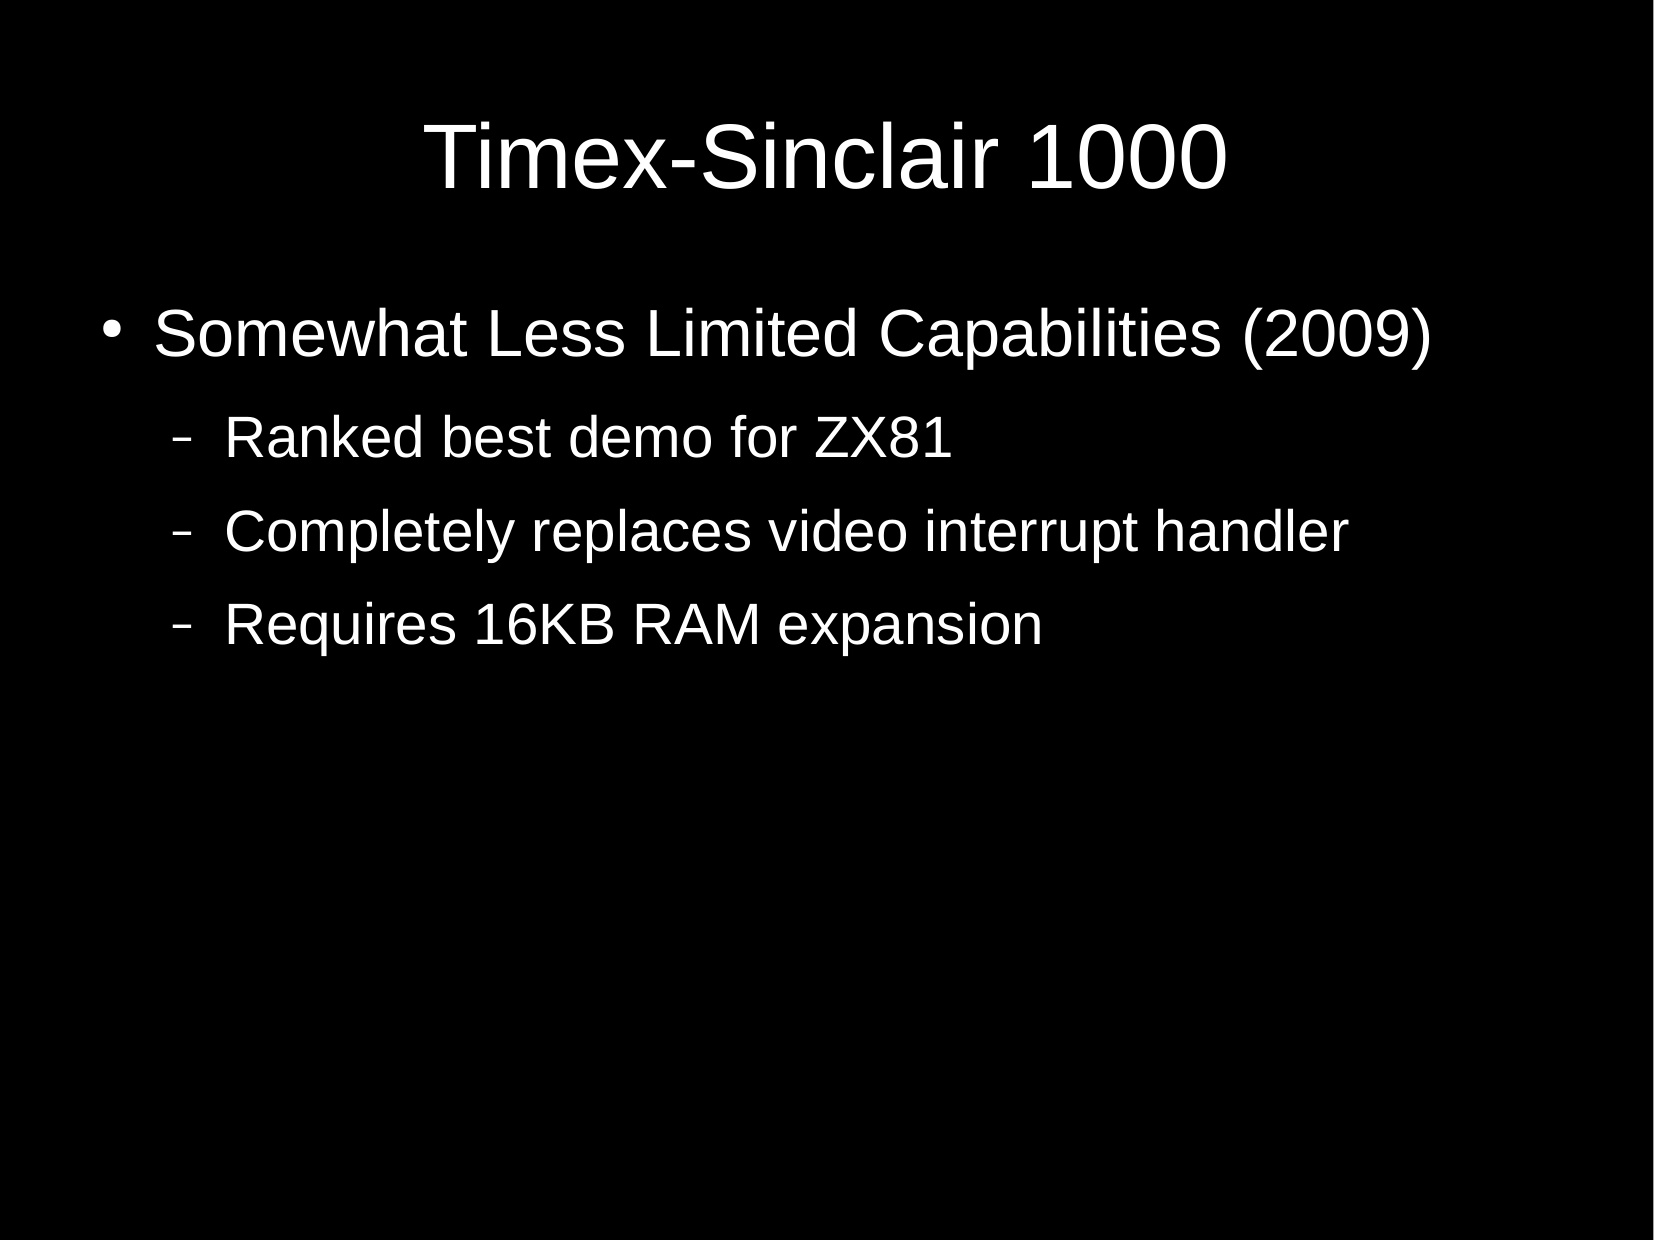

# Timex-Sinclair 1000
Somewhat Less Limited Capabilities (2009)
Ranked best demo for ZX81
Completely replaces video interrupt handler
Requires 16KB RAM expansion